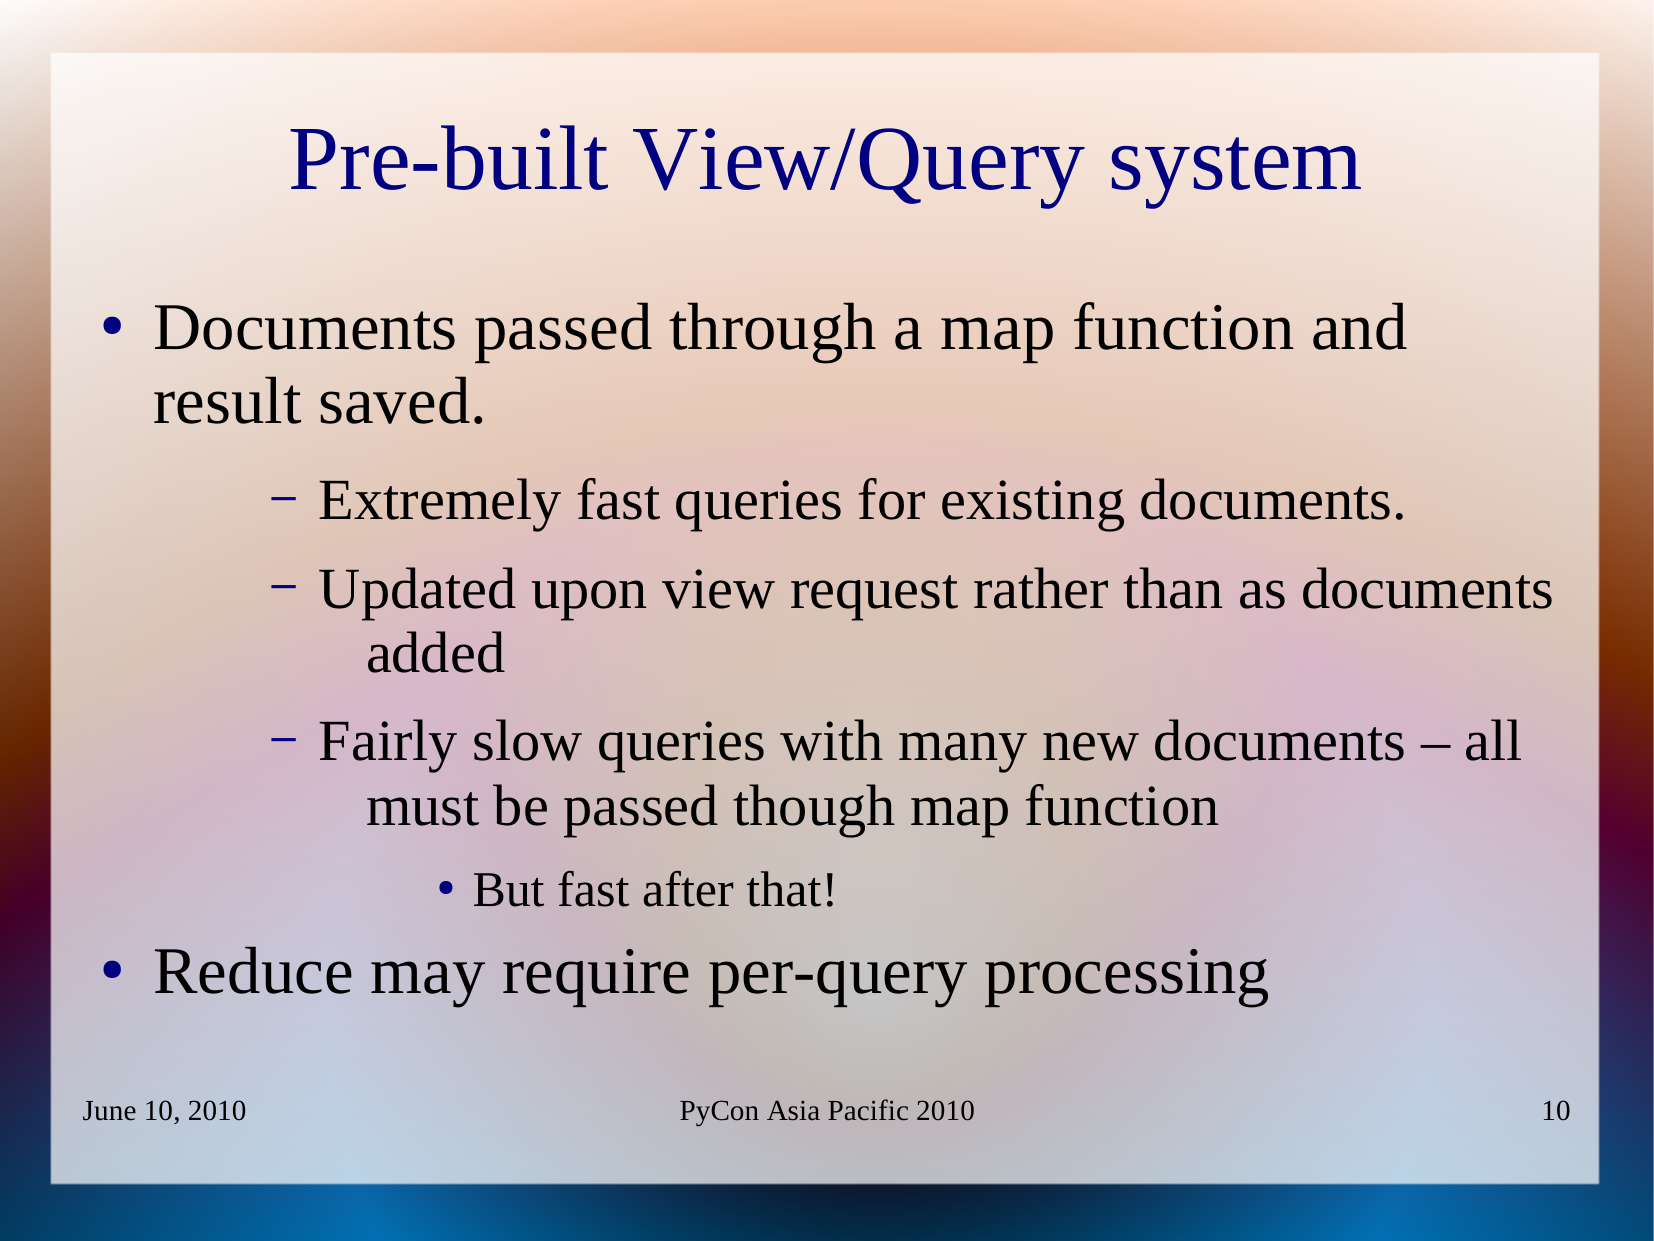

# Pre-built View/Query system
Documents passed through a map function and result saved.
Extremely fast queries for existing documents.
Updated upon view request rather than as documents added
Fairly slow queries with many new documents – all must be passed though map function
But fast after that!
Reduce may require per-query processing
June 10, 2010
PyCon Asia Pacific 2010
10